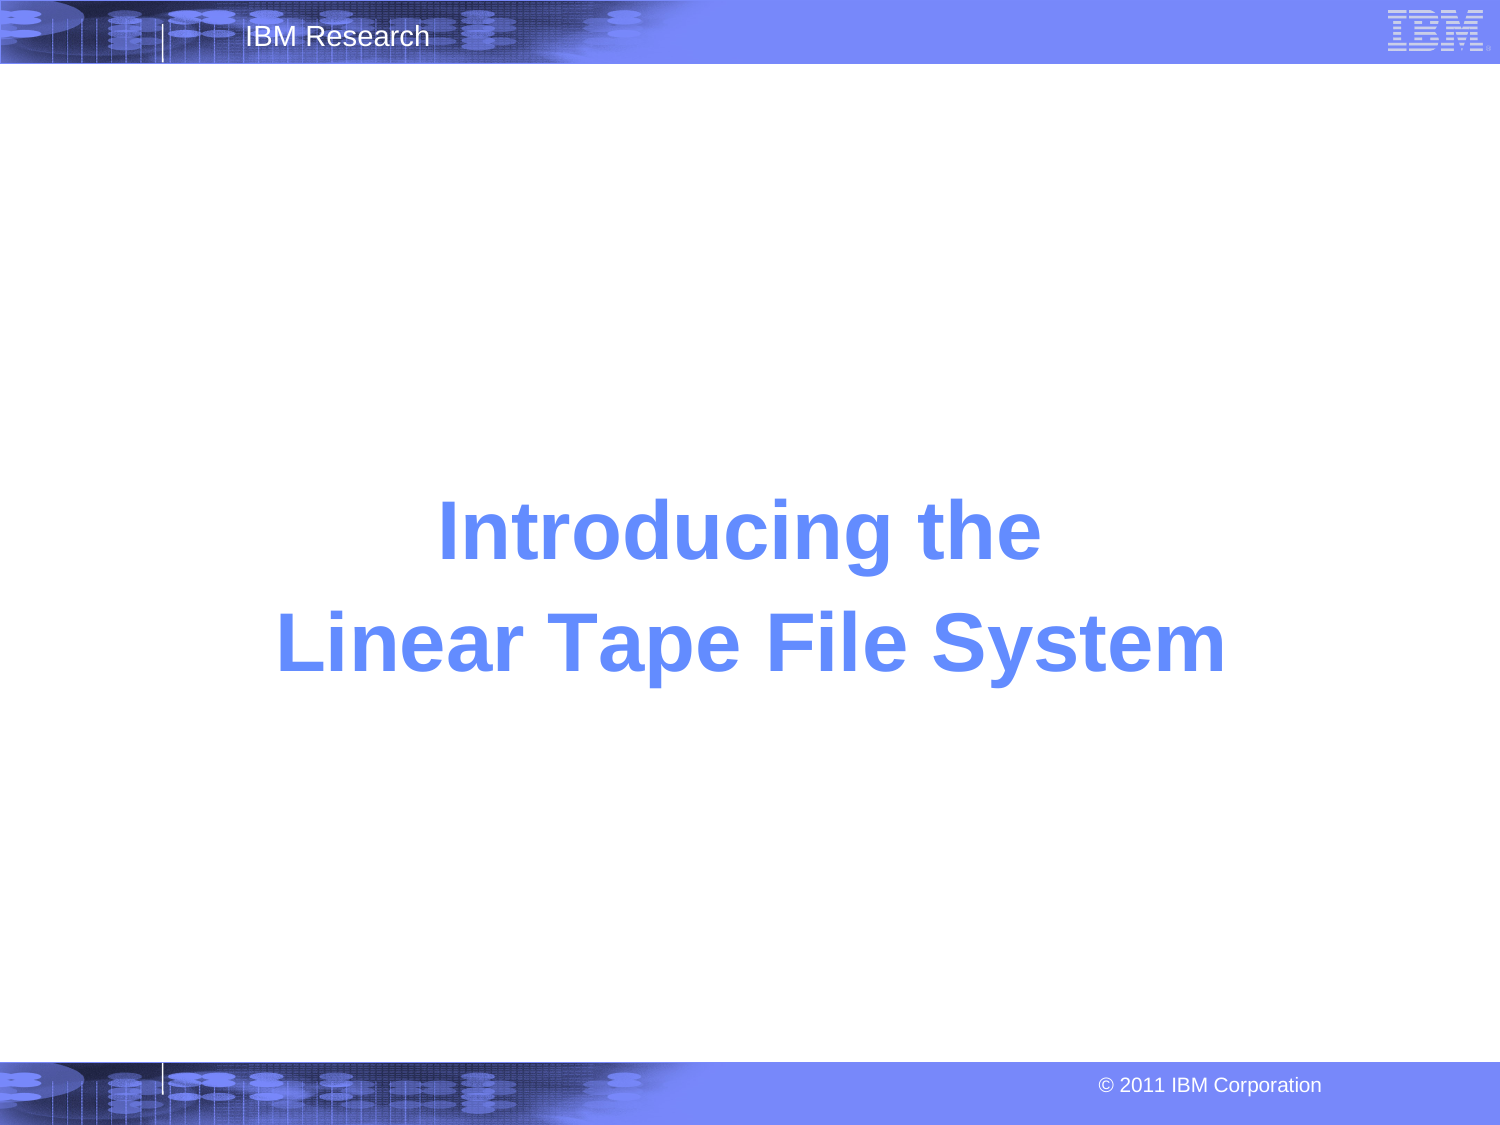

# Introducing the
Linear Tape File System